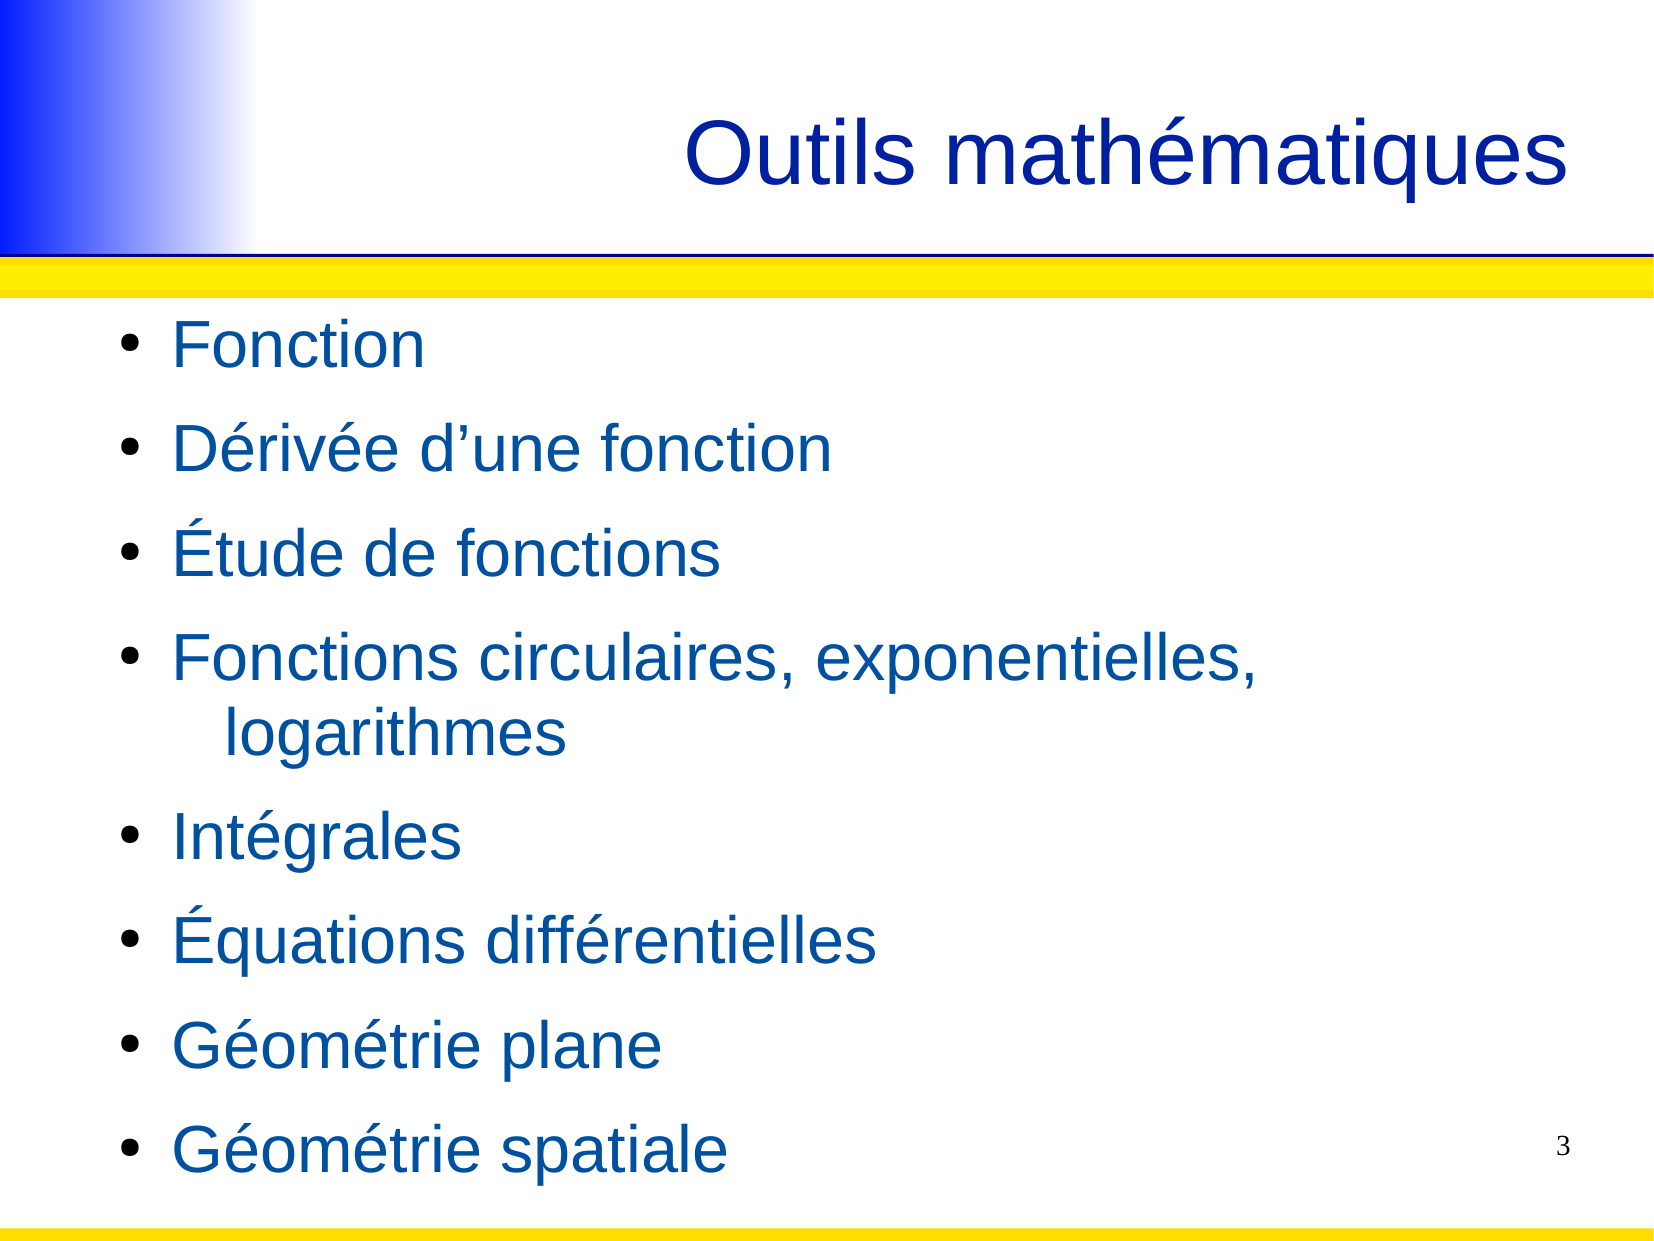

# Outils mathématiques
Fonction
Dérivée d’une fonction
Étude de fonctions
Fonctions circulaires, exponentielles, logarithmes
Intégrales
Équations différentielles
Géométrie plane
Géométrie spatiale
3